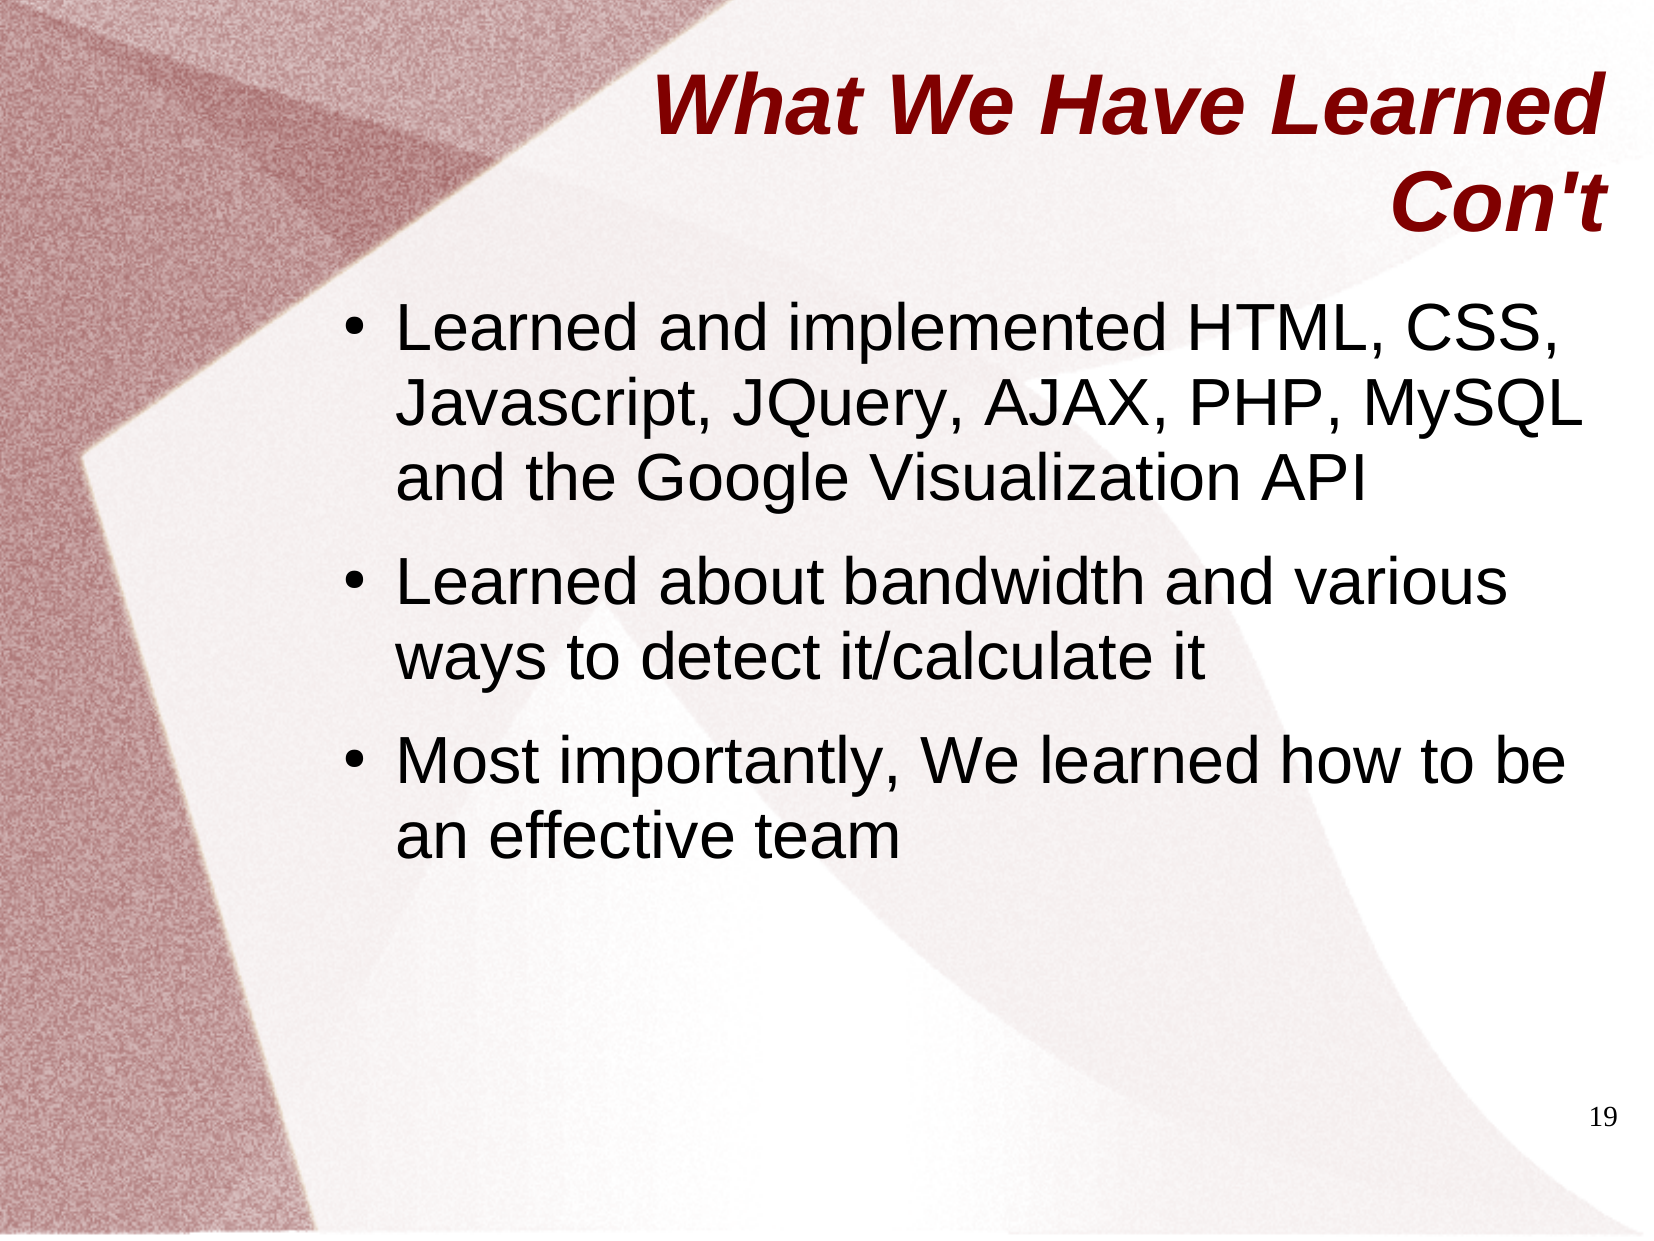

# What We Have Learned Con't
Learned and implemented HTML, CSS, Javascript, JQuery, AJAX, PHP, MySQL and the Google Visualization API
Learned about bandwidth and various ways to detect it/calculate it
Most importantly, We learned how to be an effective team
19